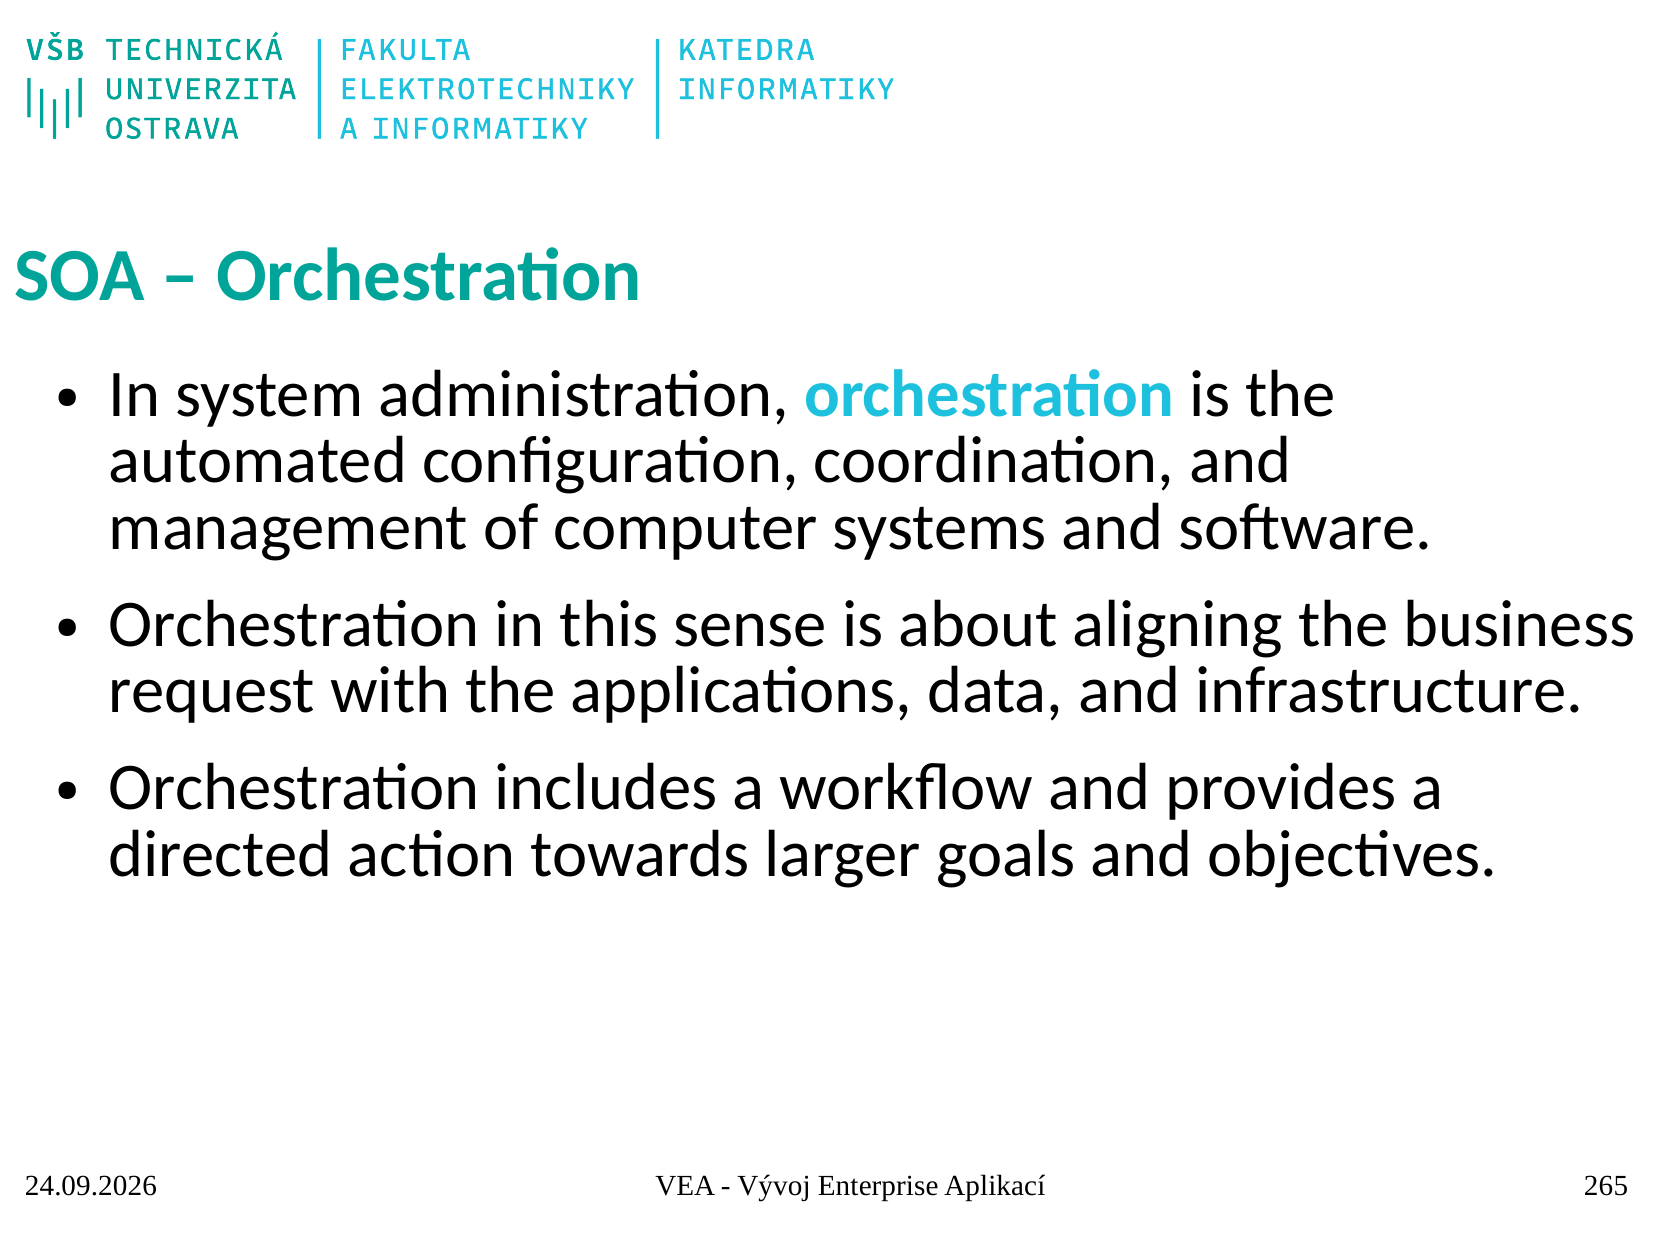

# SOA – Orchestration
In system administration, orchestration is the automated configuration, coordination, and management of computer systems and software.
Orchestration in this sense is about aligning the business request with the applications, data, and infrastructure.
Orchestration includes a workflow and provides a directed action towards larger goals and objectives.
VEA - Vývoj Enterprise Aplikací
265